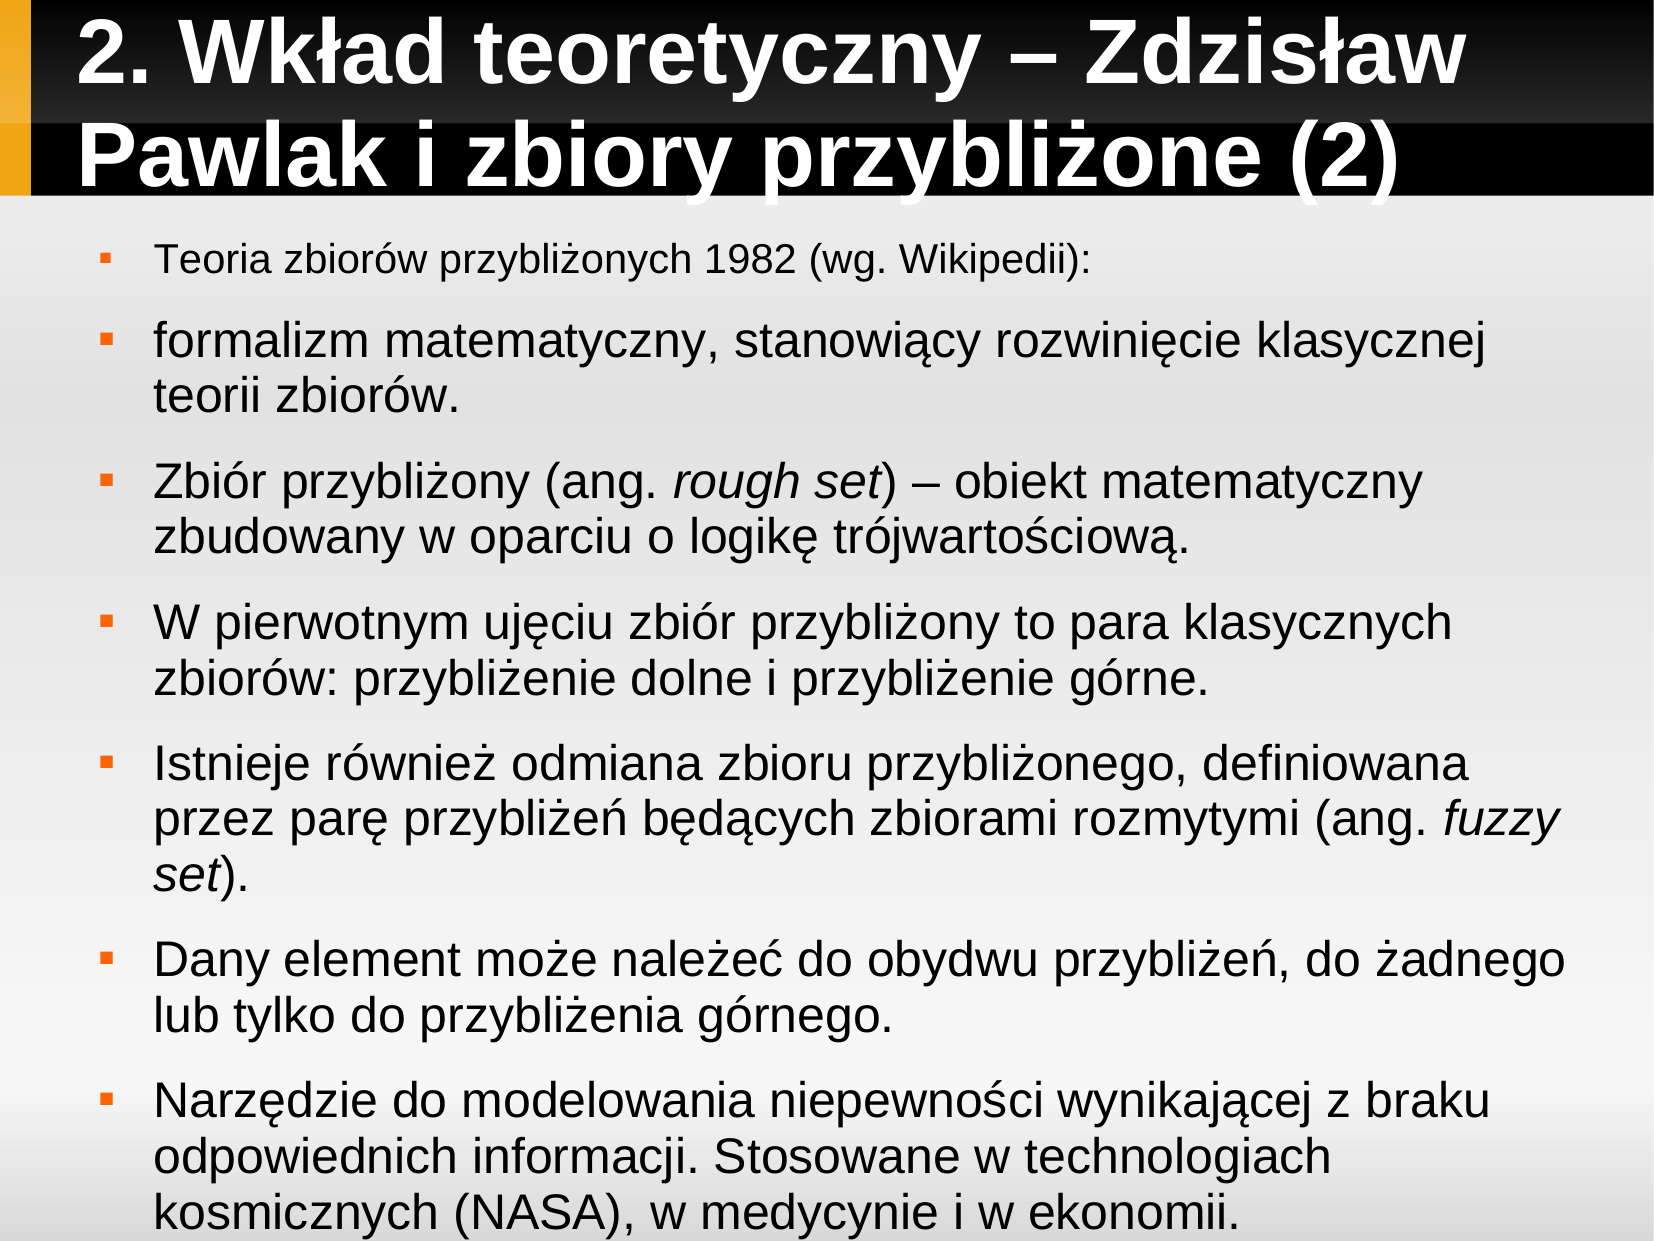

# 2. Wkład teoretyczny – Zdzisław Pawlak i zbiory przybliżone (2)
Teoria zbiorów przybliżonych 1982 (wg. Wikipedii):
formalizm matematyczny, stanowiący rozwinięcie klasycznej teorii zbiorów.
Zbiór przybliżony (ang. rough set) – obiekt matematyczny zbudowany w oparciu o logikę trójwartościową.
W pierwotnym ujęciu zbiór przybliżony to para klasycznych zbiorów: przybliżenie dolne i przybliżenie górne.
Istnieje również odmiana zbioru przybliżonego, definiowana przez parę przybliżeń będących zbiorami rozmytymi (ang. fuzzy set).
Dany element może należeć do obydwu przybliżeń, do żadnego lub tylko do przybliżenia górnego.
Narzędzie do modelowania niepewności wynikającej z braku odpowiednich informacji. Stosowane w technologiach kosmicznych (NASA), w medycynie i w ekonomii.